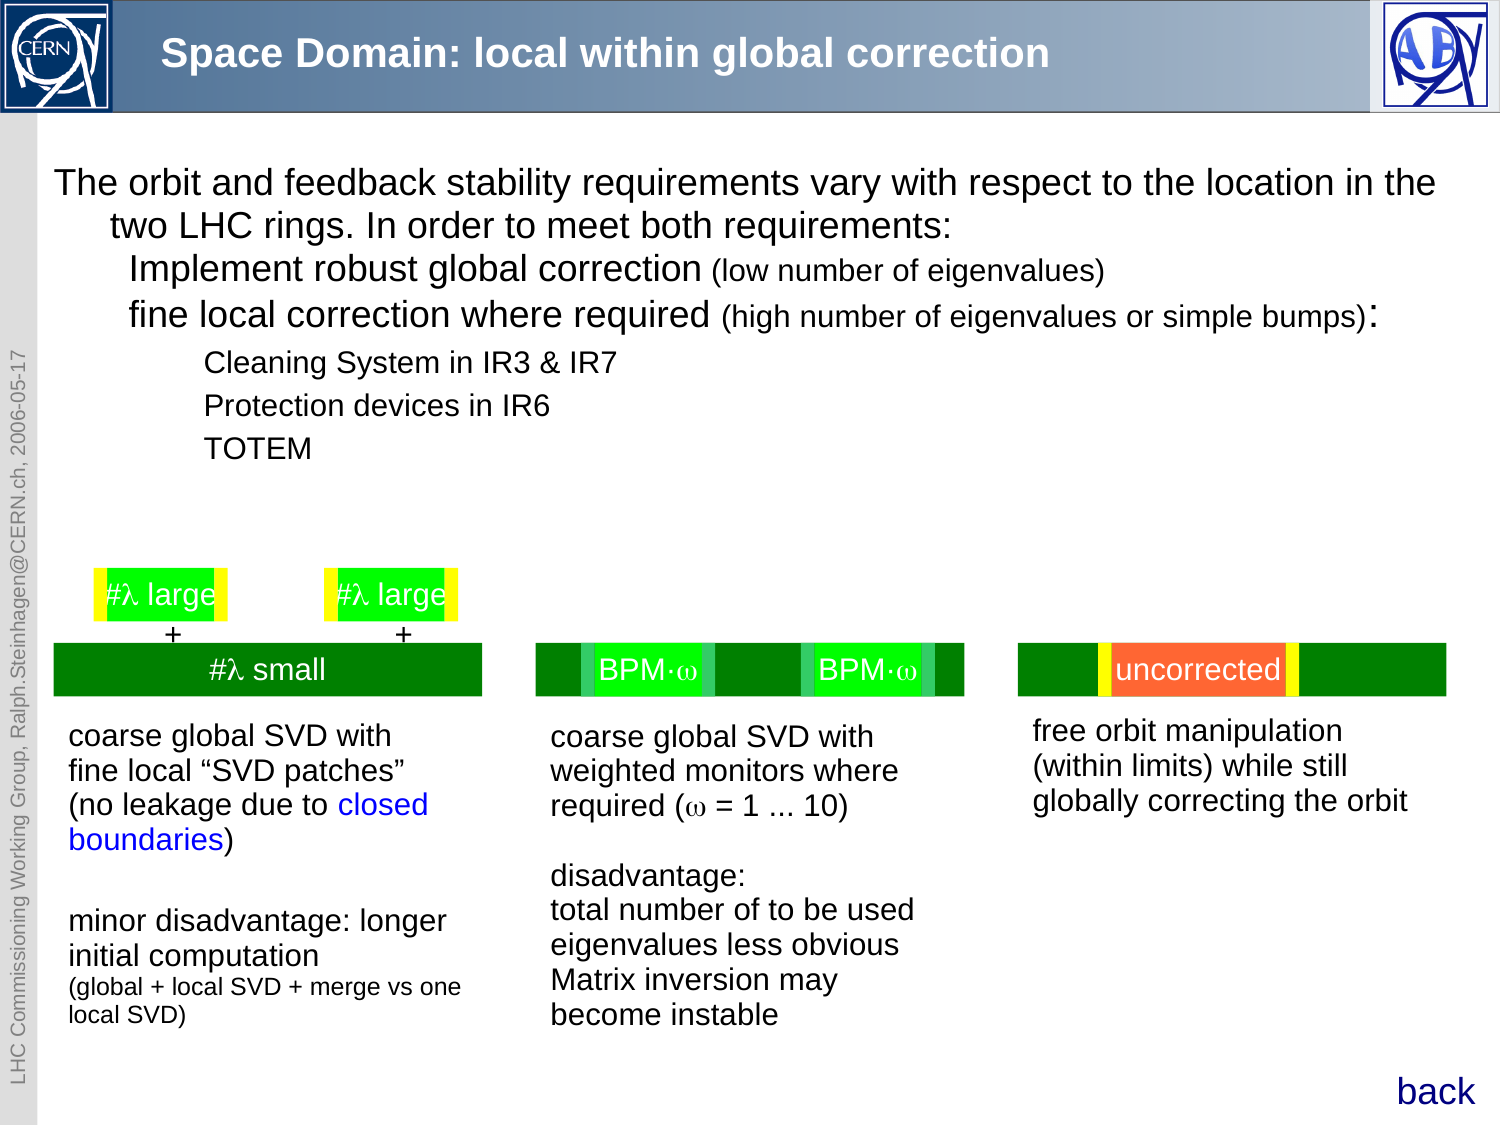

# Space Domain: local within global correction
The orbit and feedback stability requirements vary with respect to the location in the two LHC rings. In order to meet both requirements:
Implement robust global correction (low number of eigenvalues)
fine local correction where required (high number of eigenvalues or simple bumps):
Cleaning System in IR3 & IR7
Protection devices in IR6
TOTEM
Scheme I
Scheme II
Scheme for
machine development
no leakage
no leakage
#l large
#l large
+
+
#l small
no leakage
BPM·w
BPM·w
uncorrected
free orbit manipulation (within limits) while still globally correcting the orbit
coarse global SVD with
fine local “SVD patches”
(no leakage due to closed boundaries)
minor disadvantage: longer initial computation 	 (global + local SVD + merge vs one local SVD)
coarse global SVD with weighted monitors where required (w = 1 ... 10)
disadvantage:
total number of to be used eigenvalues less obvious
Matrix inversion may become instable
correct “MD” leakage
back